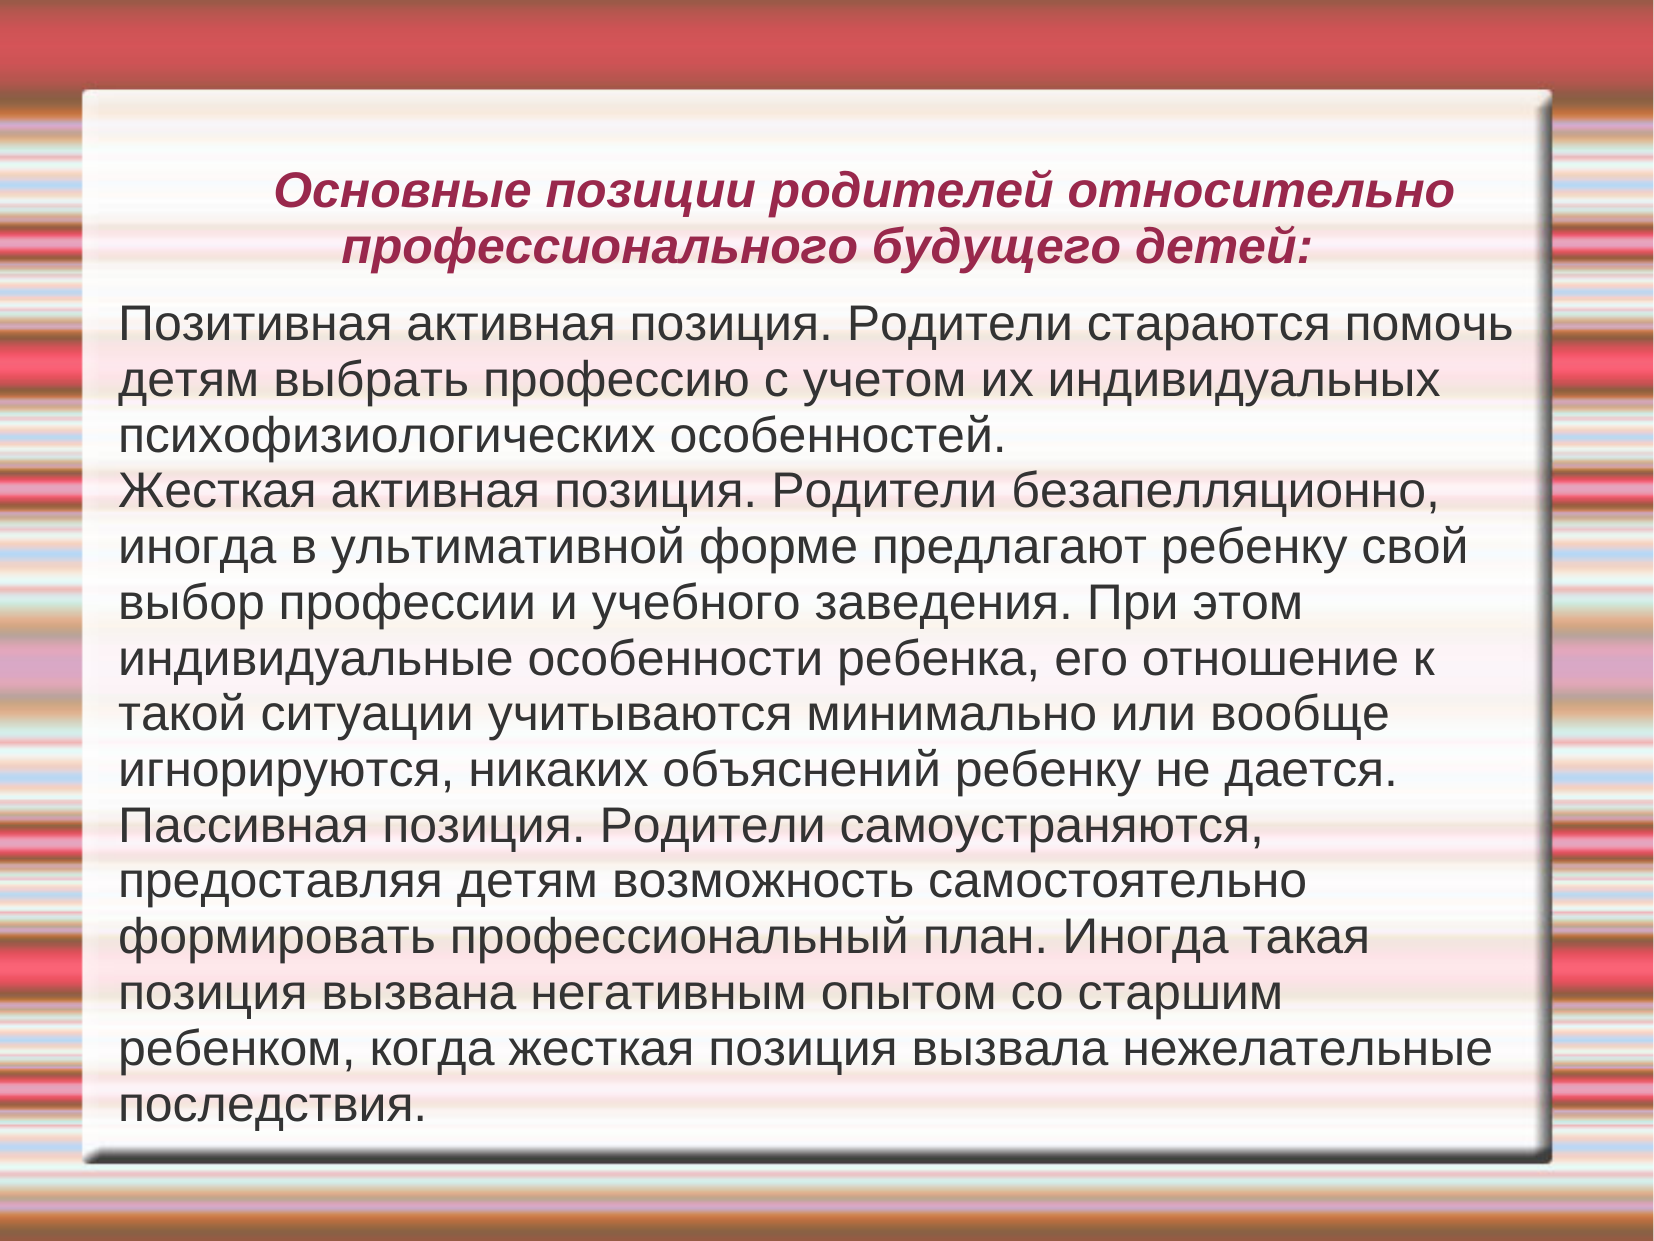

# Основные позиции родителей относительно профессионального будущего детей:
Позитивная активная позиция. Родители стараются помочь детям выбрать профессию с учетом их индивидуальных психофизиологических особенностей.
Жесткая активная позиция. Родители безапелляционно, иногда в ультимативной форме предлагают ребенку свой выбор профессии и учебного заведения. При этом индивидуальные особенности ребенка, его отношение к такой ситуации учитываются минимально или вообще игнорируются, никаких объяснений ребенку не дается.
Пассивная позиция. Родители самоустраняются, предоставляя детям возможность самостоятельно формировать профессиональный план. Иногда такая позиция вызвана негативным опытом со старшим ребенком, когда жесткая позиция вызвала нежелательные последствия.